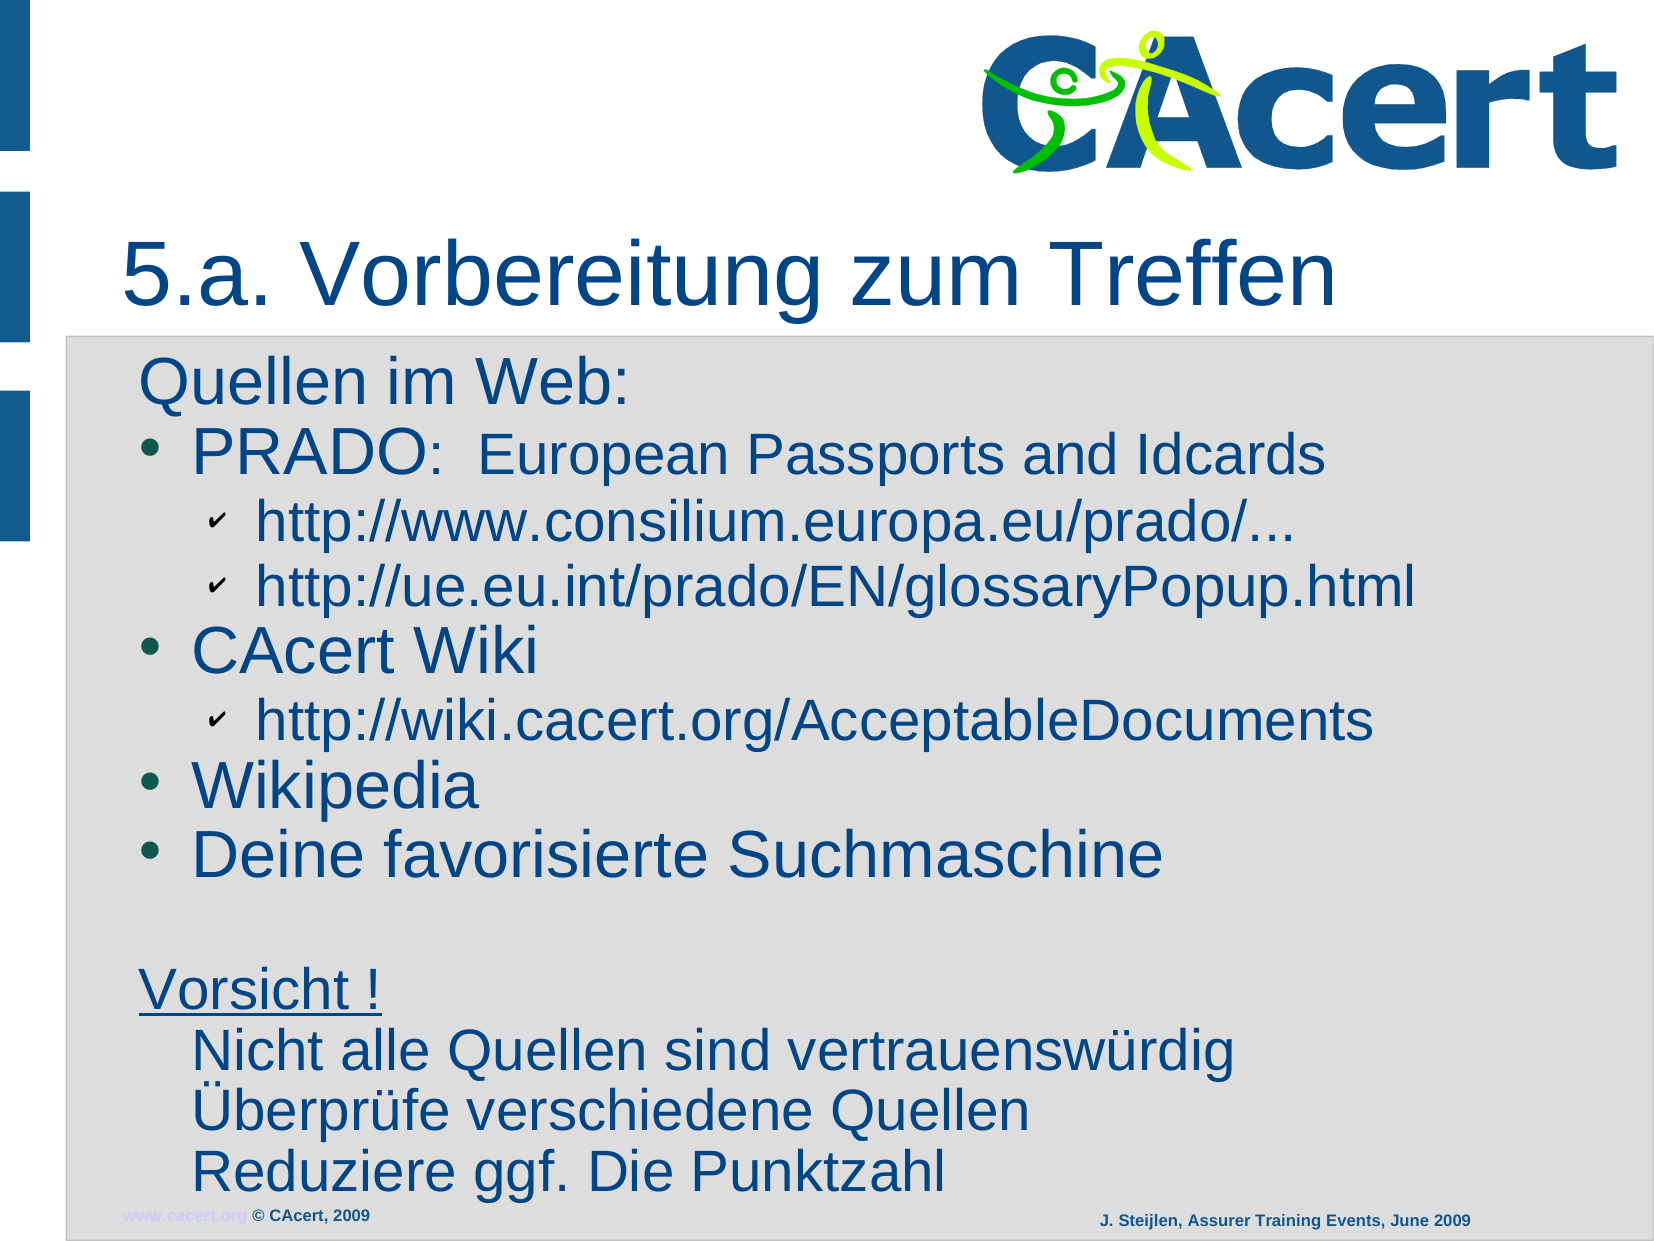

# 5.a. Vorbereitung zum Treffen
Quellen im Web:
PRADO: European Passports and Idcards
http://www.consilium.europa.eu/prado/...
http://ue.eu.int/prado/EN/glossaryPopup.html
CAcert Wiki
http://wiki.cacert.org/AcceptableDocuments
Wikipedia
Deine favorisierte Suchmaschine
Vorsicht !
Nicht alle Quellen sind vertrauenswürdig
Überprüfe verschiedene Quellen
Reduziere ggf. Die Punktzahl